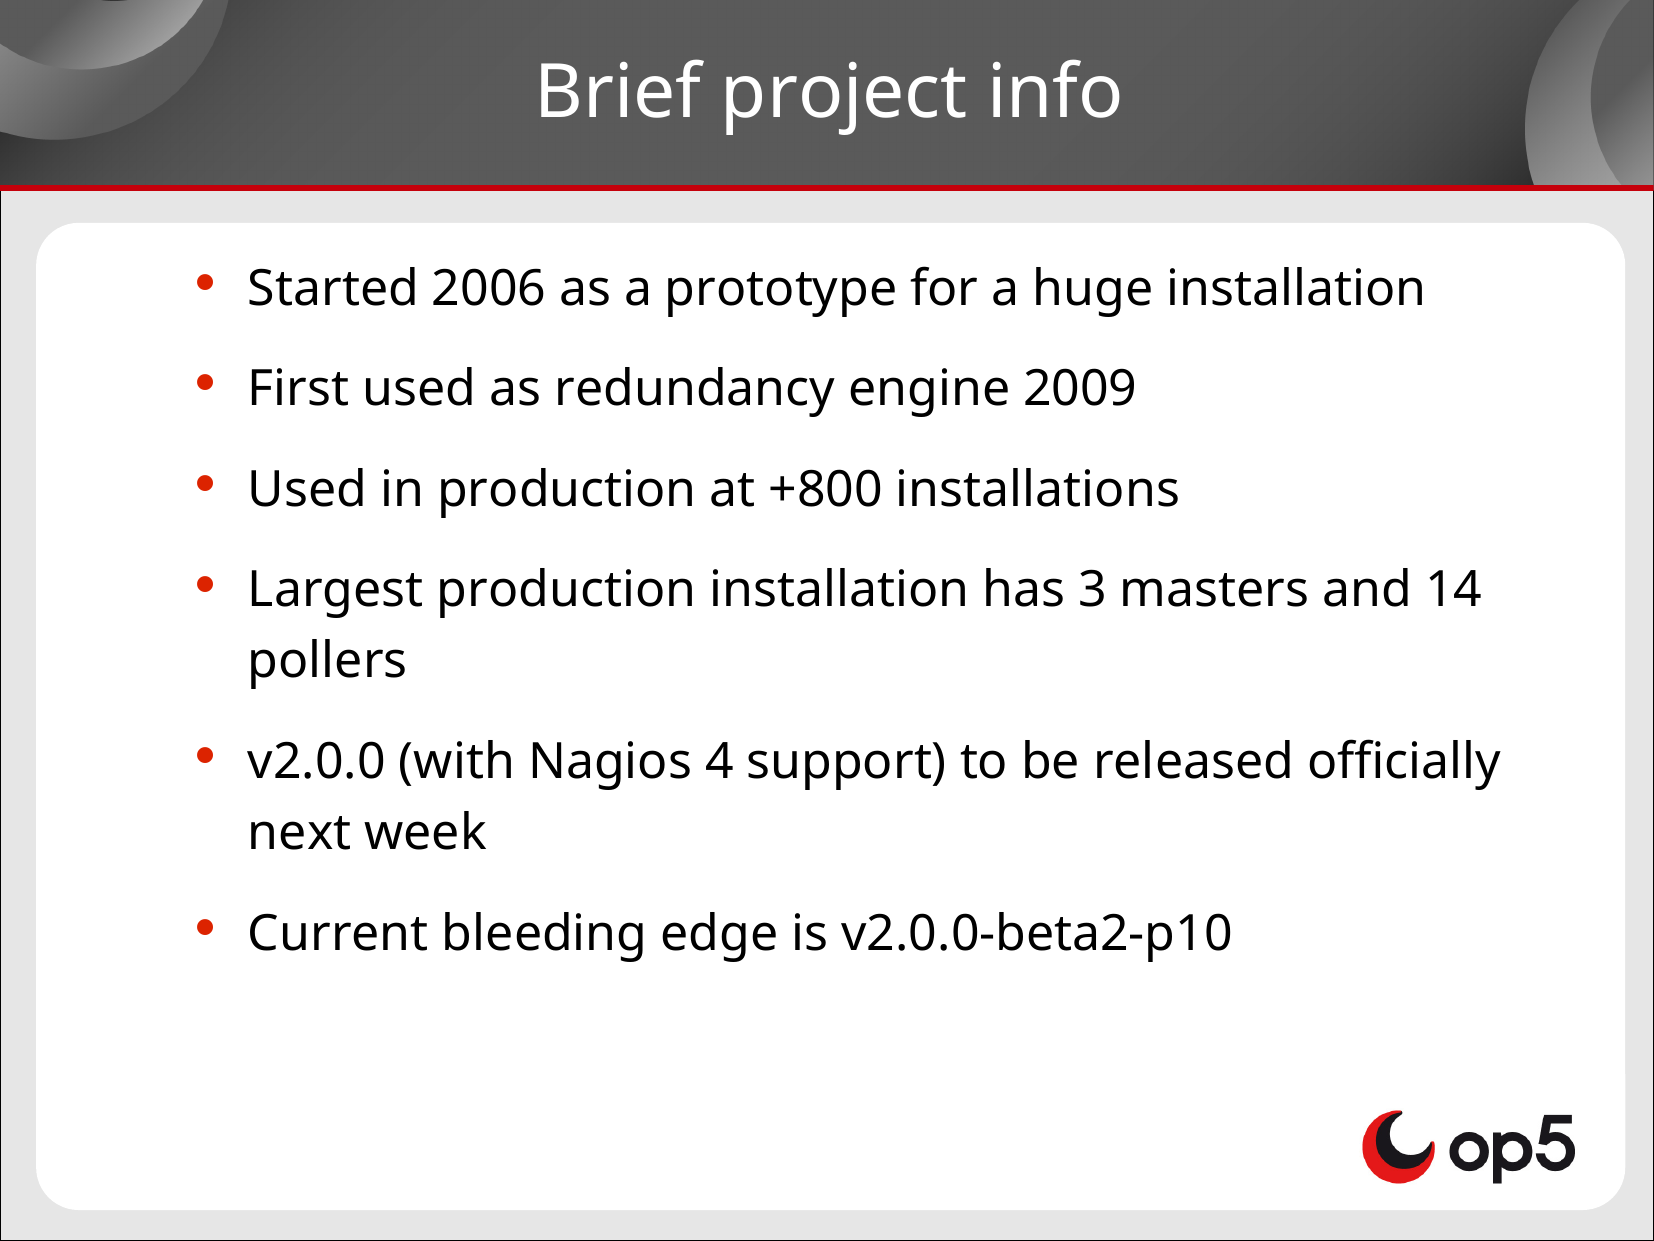

# Brief project info
Started 2006 as a prototype for a huge installation
First used as redundancy engine 2009
Used in production at +800 installations
Largest production installation has 3 masters and 14 pollers
v2.0.0 (with Nagios 4 support) to be released officially next week
Current bleeding edge is v2.0.0-beta2-p10